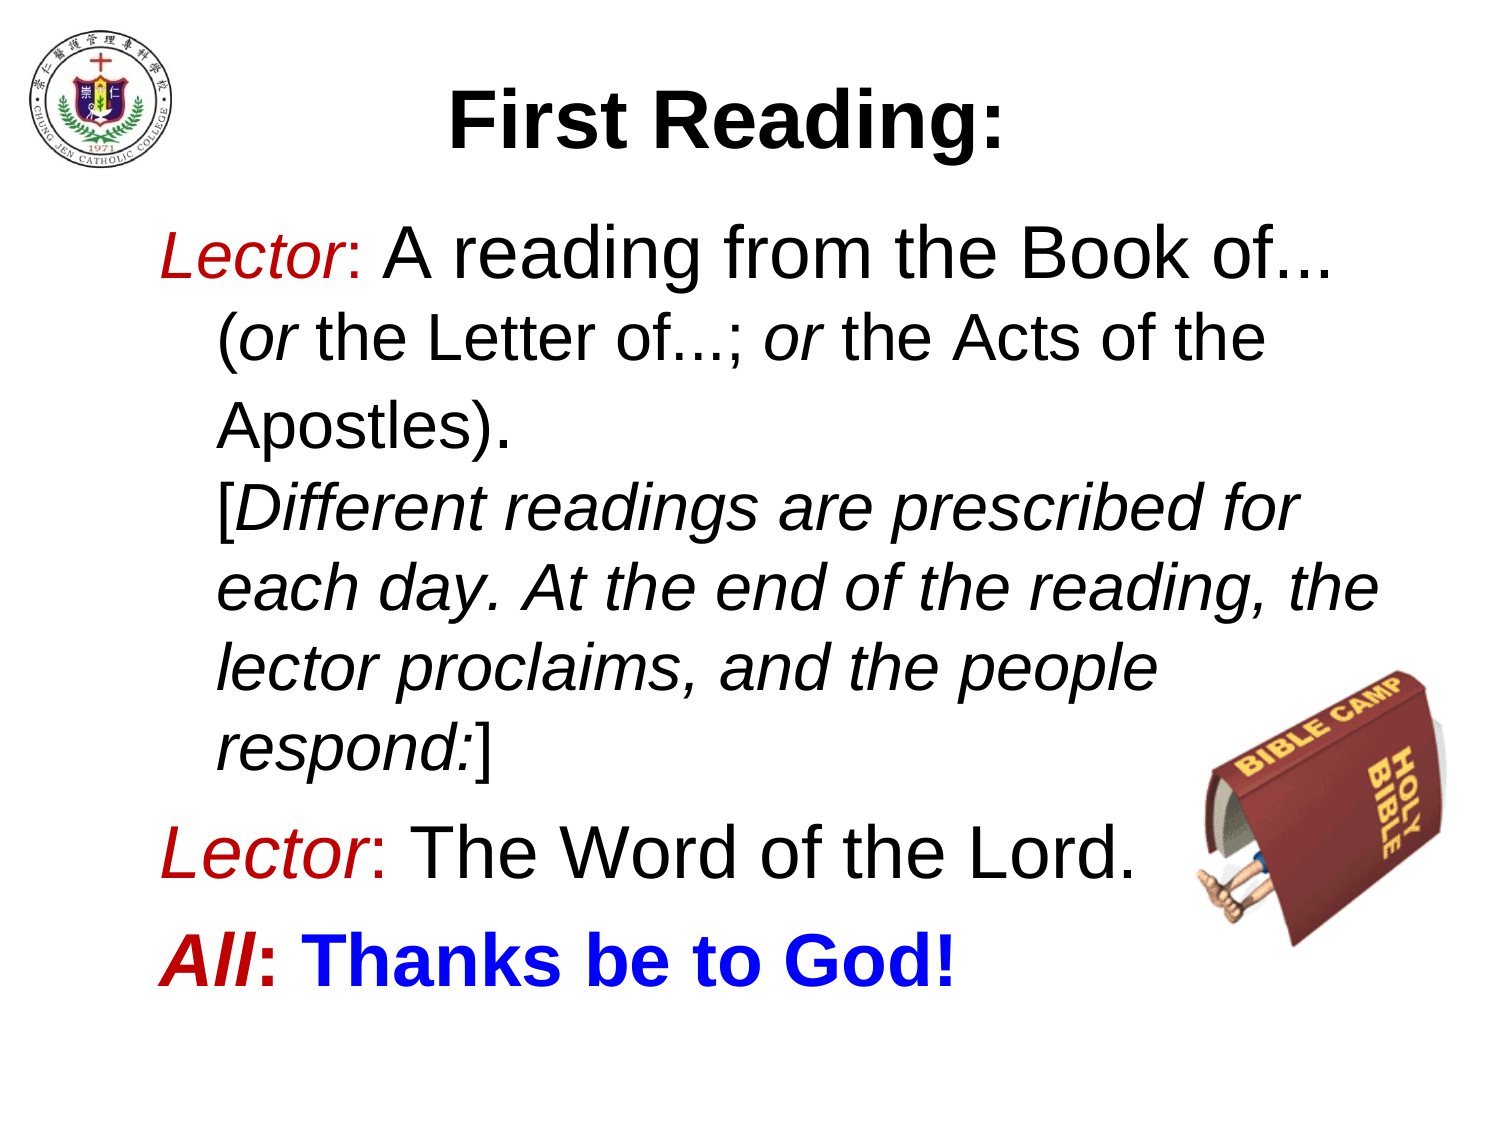

# First Reading:
Lector: A reading from the Book of... (or the Letter of...; or the Acts of the Apostles).
[Different readings are prescribed for each day. At the end of the reading, the lector proclaims, and the people respond:]
Lector: The Word of the Lord.
All: Thanks be to God!